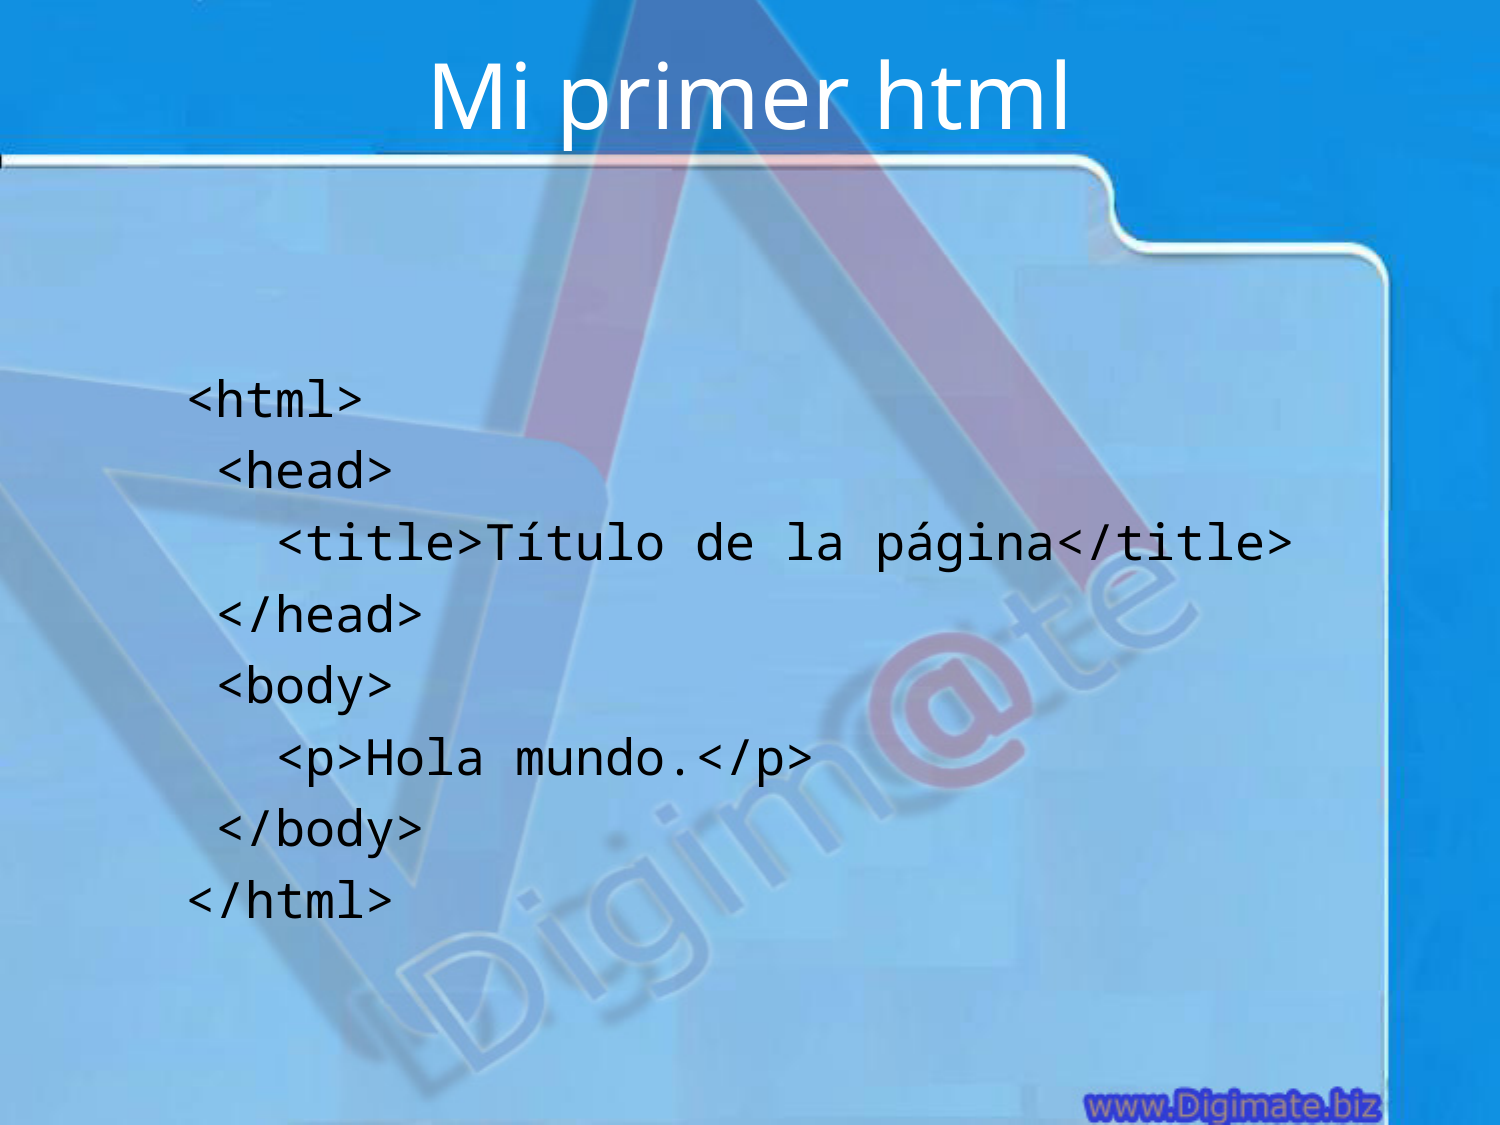

# Mi primer html
<html>
 <head>
 <title>Título de la página</title>
 </head>
 <body>
 <p>Hola mundo.</p>
 </body>
</html>